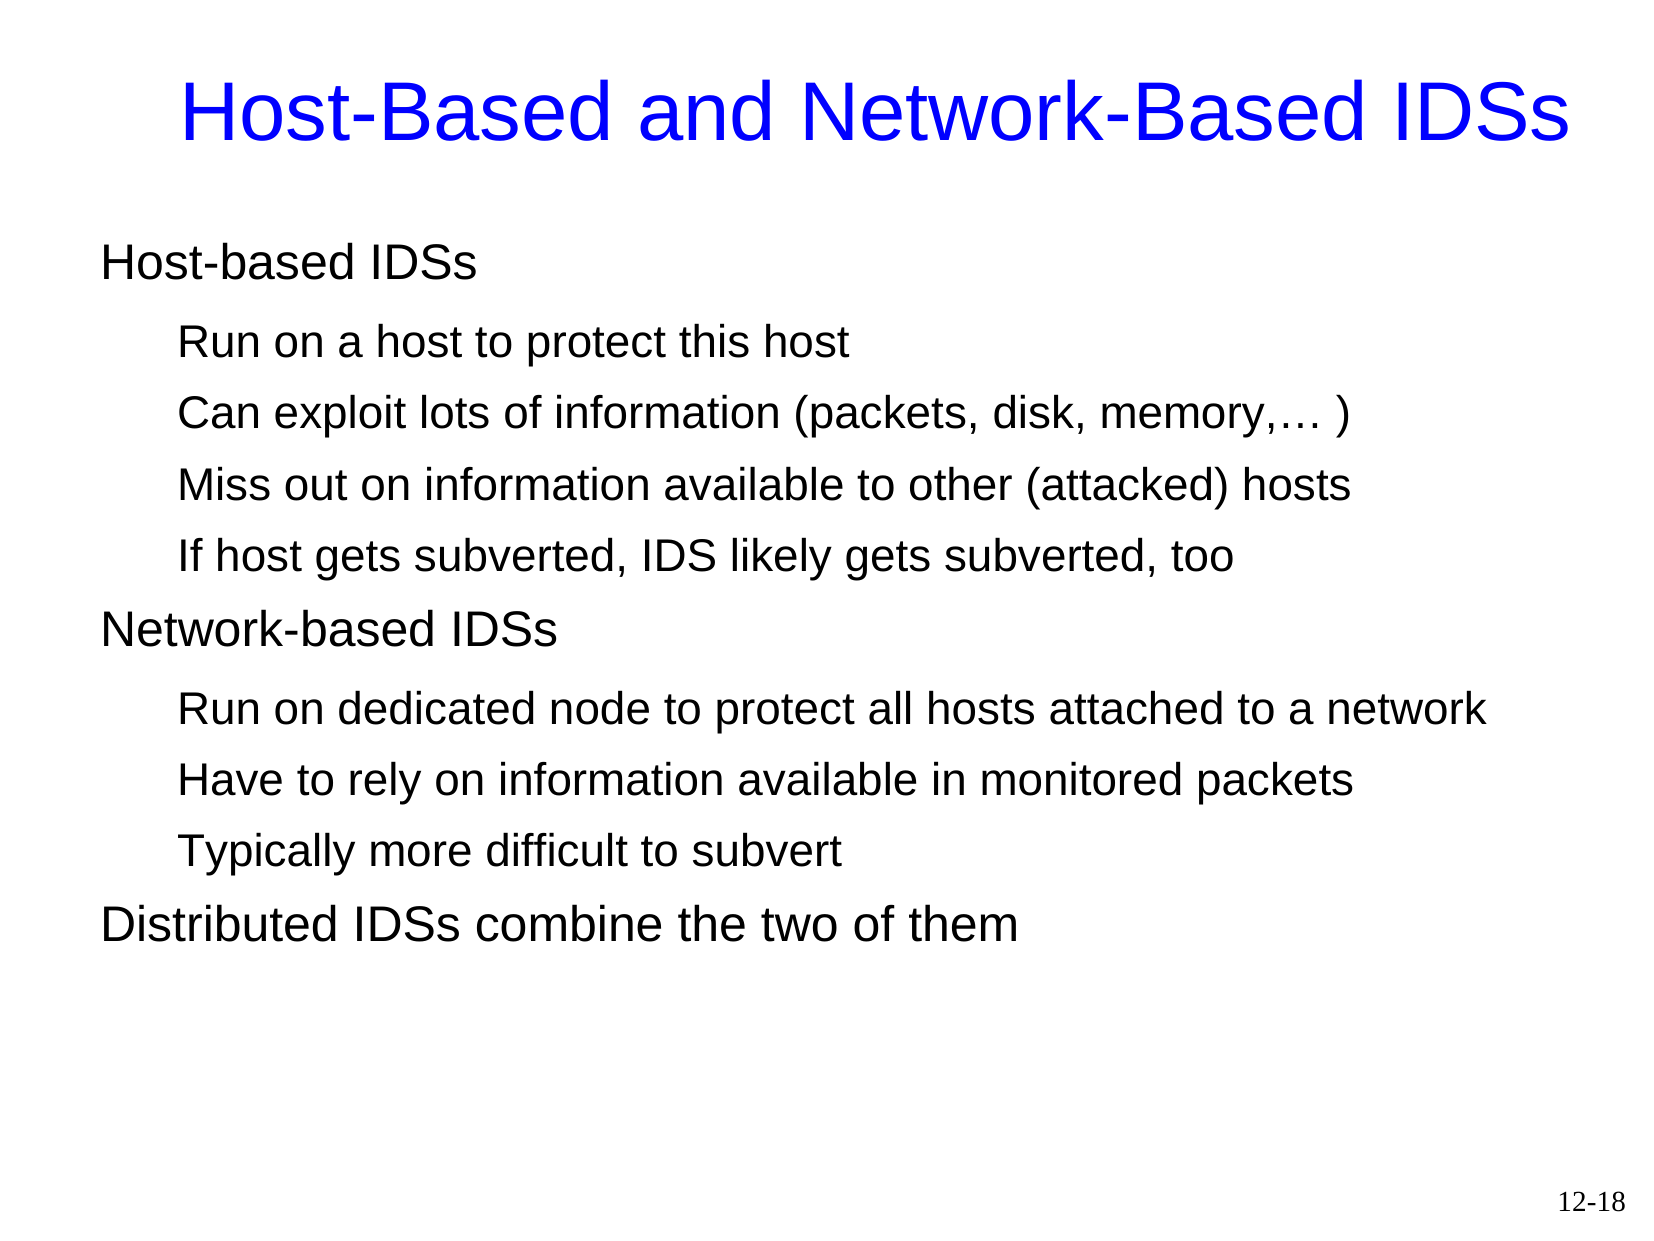

# Host-Based and Network-Based IDSs
Host-based IDSs
Run on a host to protect this host
Can exploit lots of information (packets, disk, memory,… )
Miss out on information available to other (attacked) hosts
If host gets subverted, IDS likely gets subverted, too
Network-based IDSs
Run on dedicated node to protect all hosts attached to a network
Have to rely on information available in monitored packets
Typically more difficult to subvert
Distributed IDSs combine the two of them